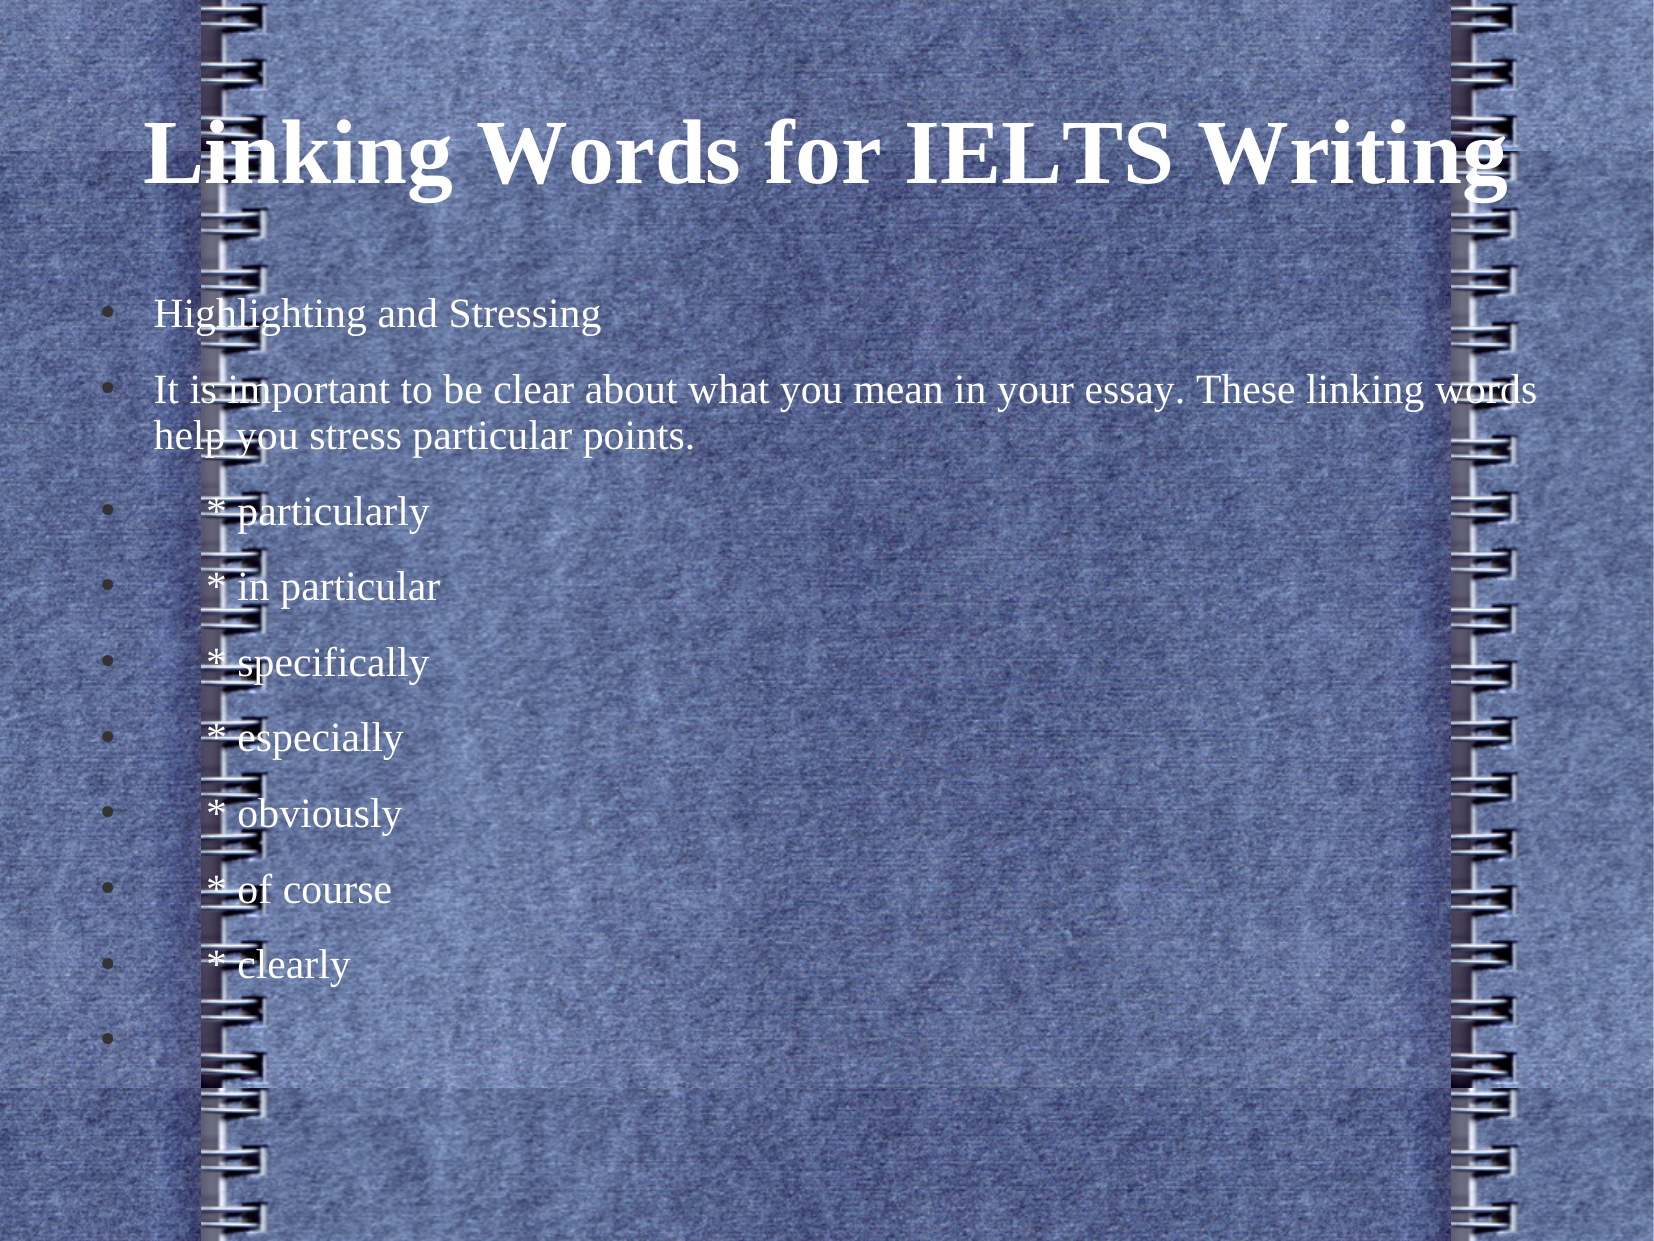

# Linking Words for IELTS Writing
Highlighting and Stressing
It is important to be clear about what you mean in your essay. These linking words help you stress particular points.
 * particularly
 * in particular
 * specifically
 * especially
 * obviously
 * of course
 * clearly